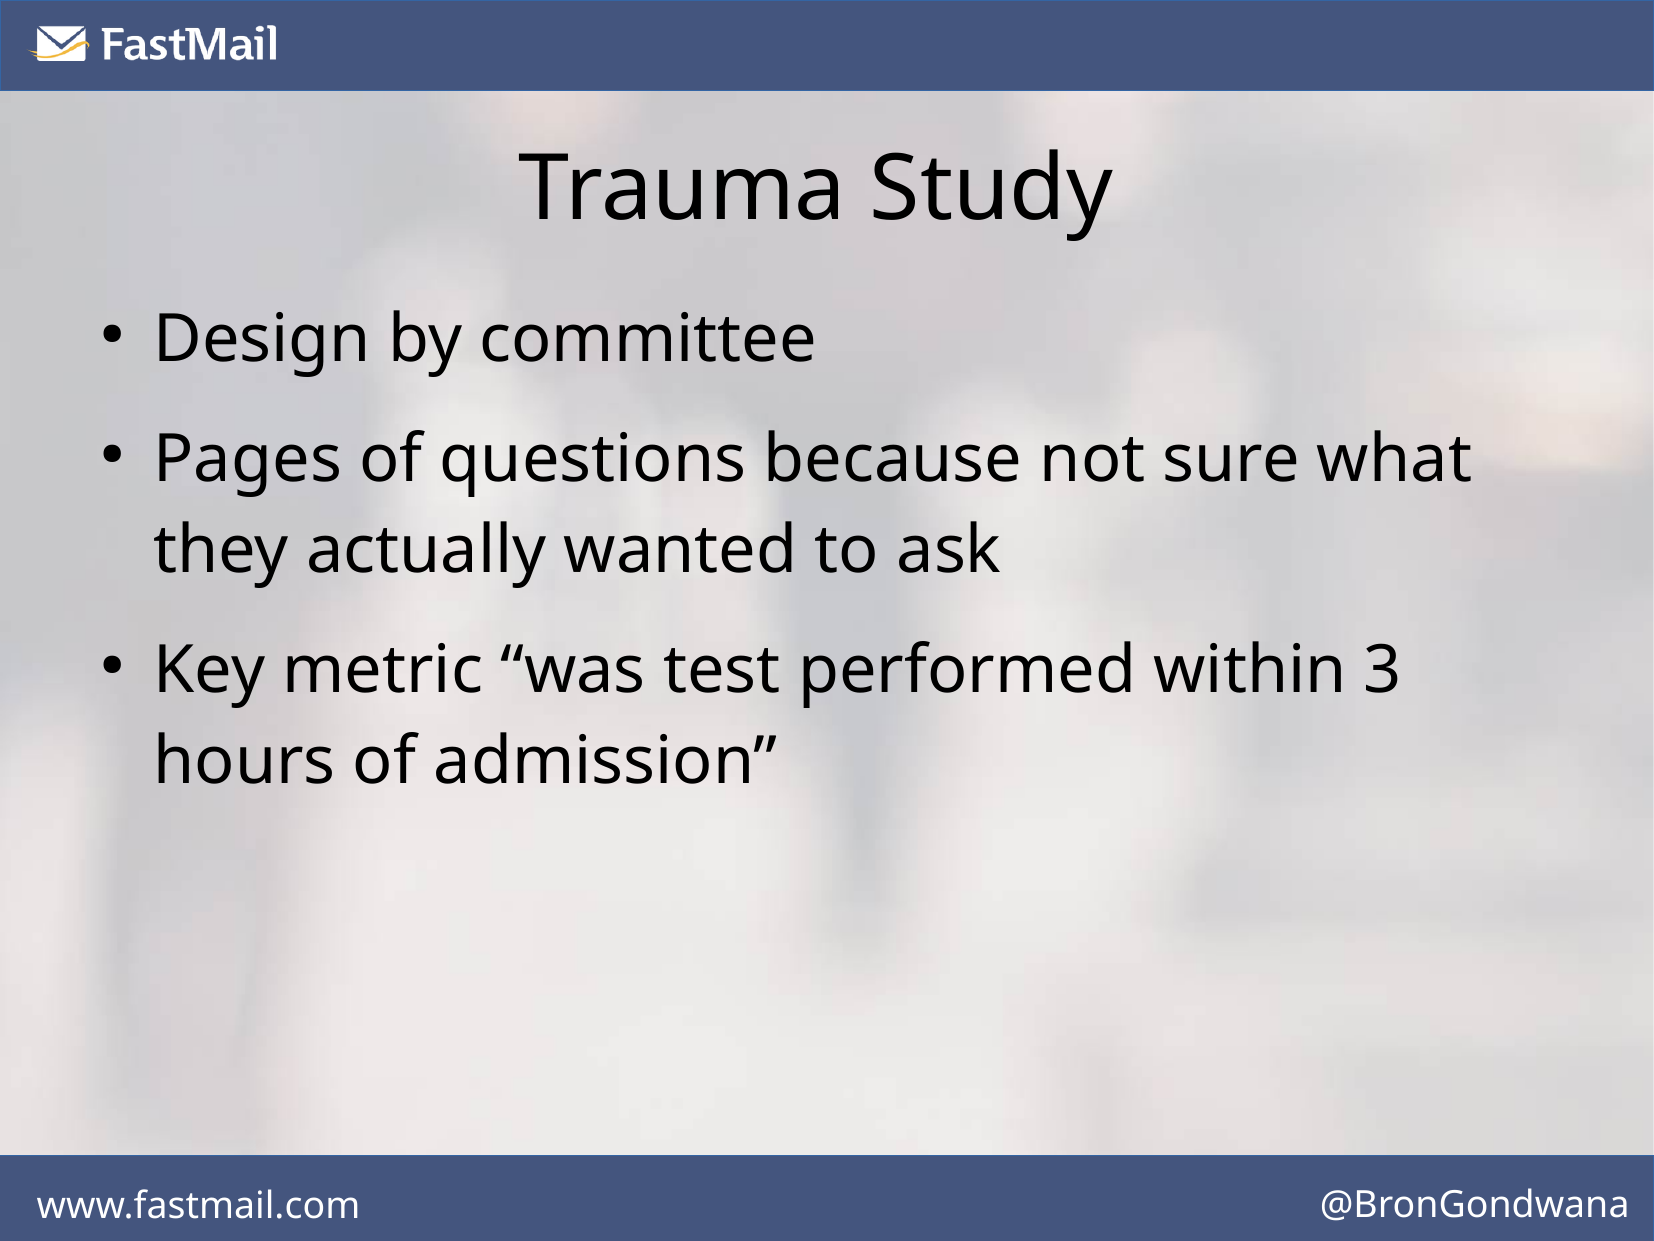

# Trauma Study
Design by committee
Pages of questions because not sure what they actually wanted to ask
Key metric “was test performed within 3 hours of admission”